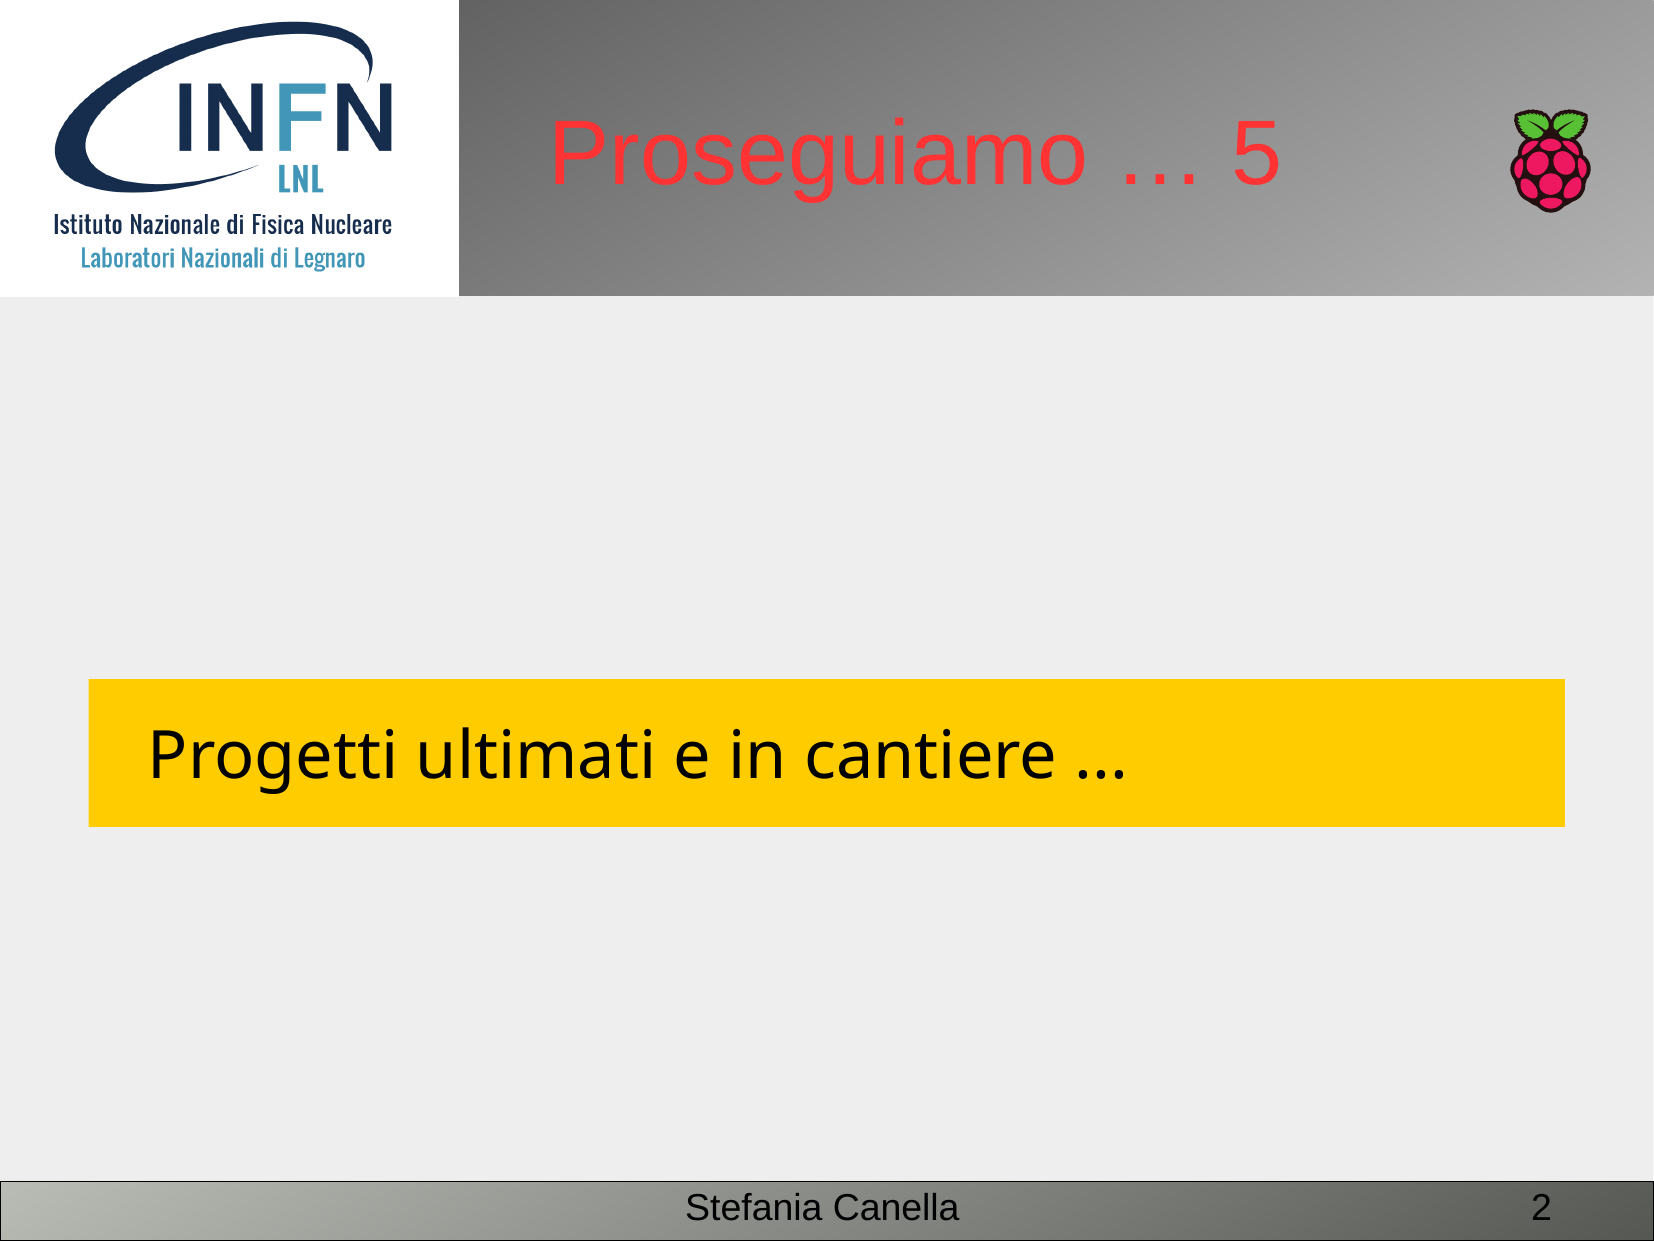

# Proseguiamo … 5
Progetti ultimati e in cantiere ...
Stefania Canella